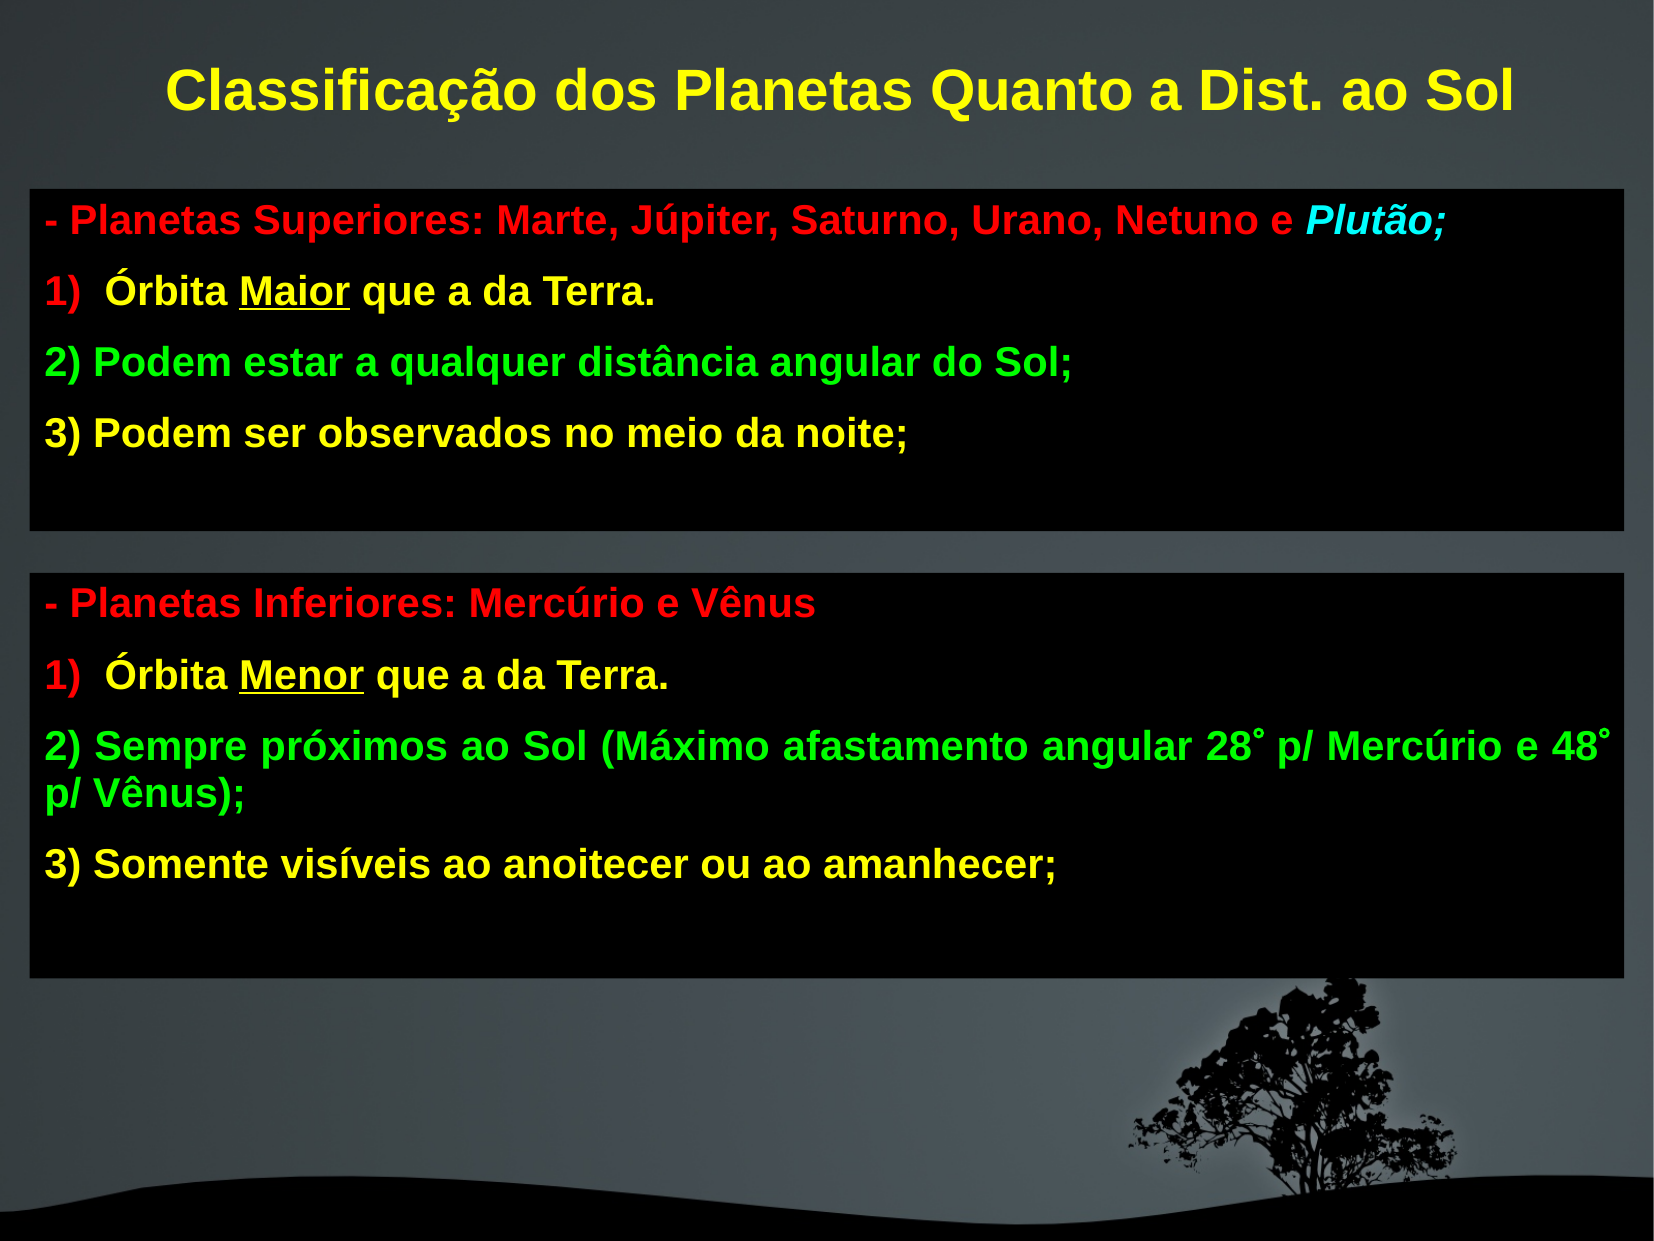

Classificação dos Planetas Quanto a Dist. ao Sol
- Planetas Superiores: Marte, Júpiter, Saturno, Urano, Netuno e Plutão;
1) Órbita Maior que a da Terra.
2) Podem estar a qualquer distância angular do Sol;
3) Podem ser observados no meio da noite;
- Planetas Inferiores: Mercúrio e Vênus
1) Órbita Menor que a da Terra.
2) Sempre próximos ao Sol (Máximo afastamento angular 28˚ p/ Mercúrio e 48˚ p/ Vênus);
3) Somente visíveis ao anoitecer ou ao amanhecer;